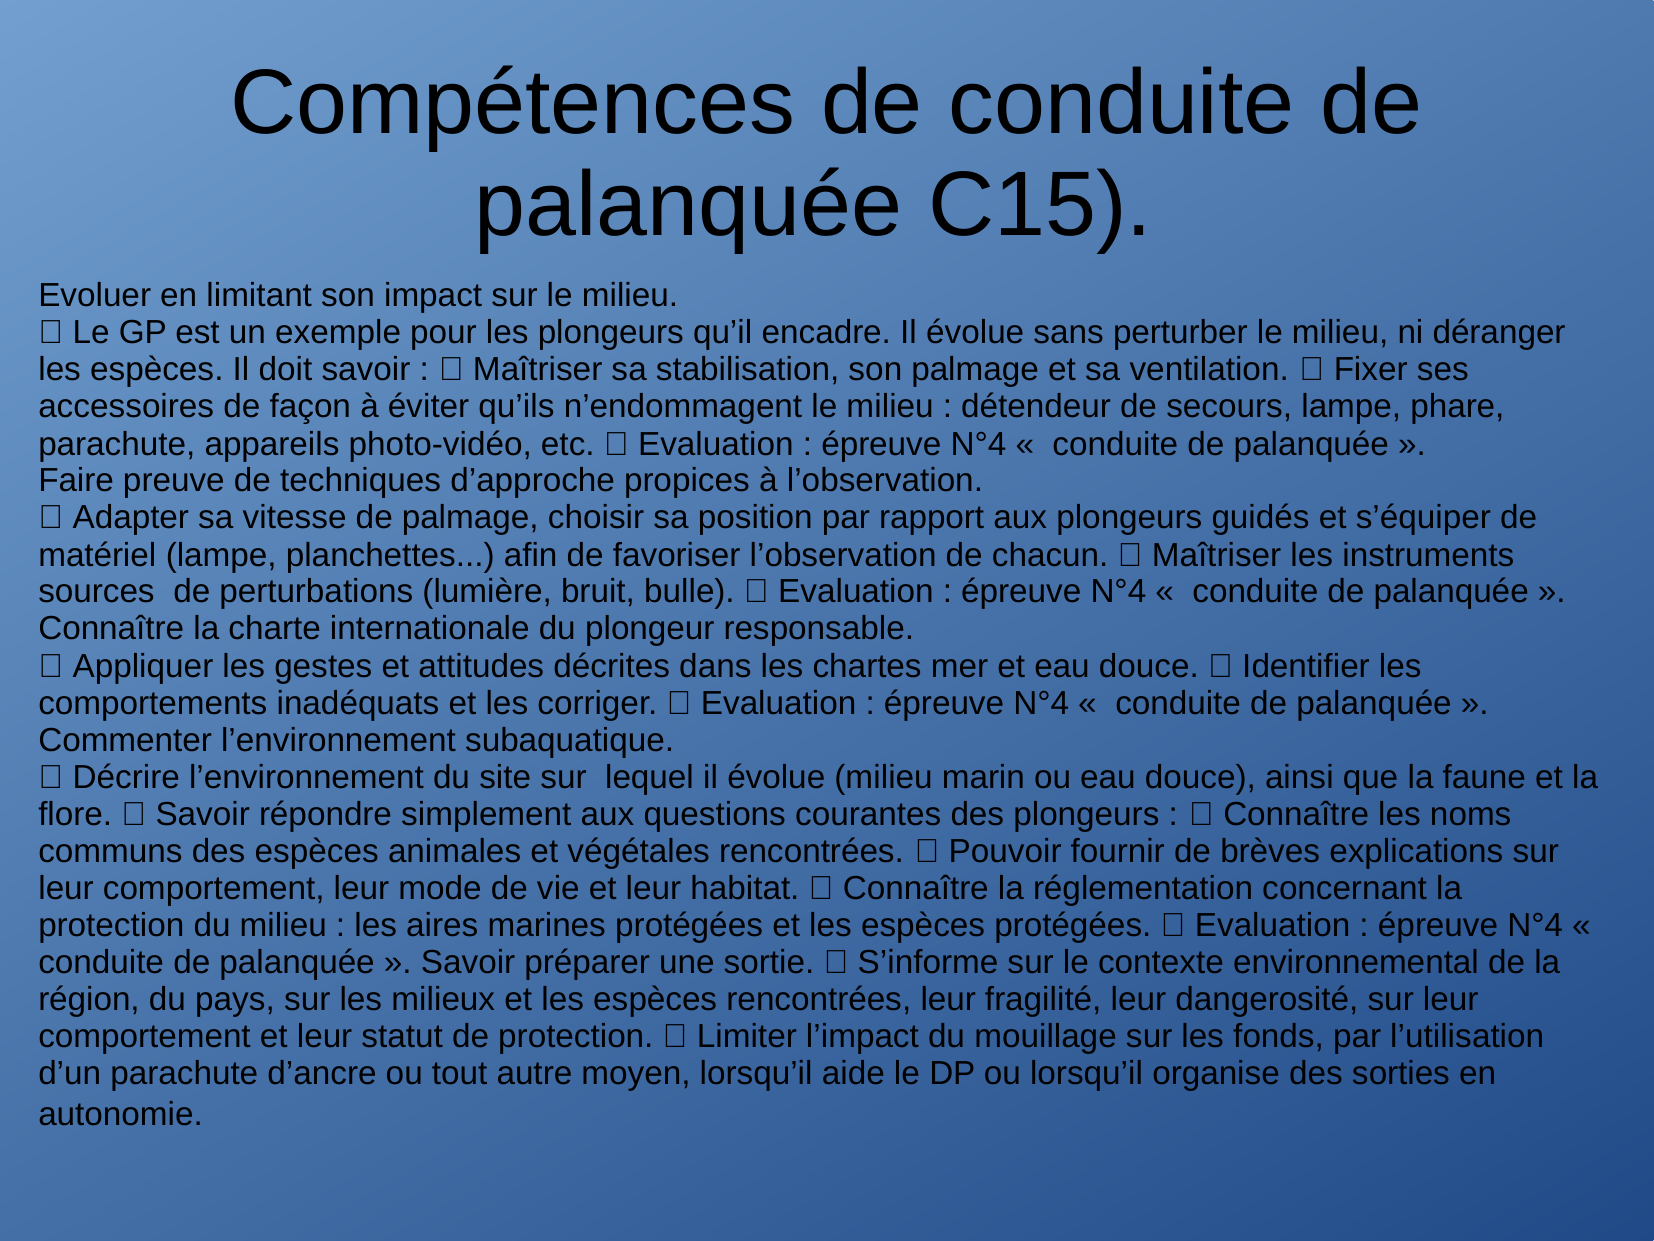

# Compétences de conduite de palanquée C15).
Evoluer en limitant son impact sur le milieu.
 Le GP est un exemple pour les plongeurs qu’il encadre. Il évolue sans perturber le milieu, ni déranger les espèces. Il doit savoir :  Maîtriser sa stabilisation, son palmage et sa ventilation.  Fixer ses accessoires de façon à éviter qu’ils n’endommagent le milieu : détendeur de secours, lampe, phare, parachute, appareils photo-vidéo, etc.  Evaluation : épreuve N°4 « conduite de palanquée ».
Faire preuve de techniques d’approche propices à l’observation.
 Adapter sa vitesse de palmage, choisir sa position par rapport aux plongeurs guidés et s’équiper de matériel (lampe, planchettes...) afin de favoriser l’observation de chacun.  Maîtriser les instruments sources de perturbations (lumière, bruit, bulle).  Evaluation : épreuve N°4 « conduite de palanquée ».
Connaître la charte internationale du plongeur responsable.
 Appliquer les gestes et attitudes décrites dans les chartes mer et eau douce.  Identifier les comportements inadéquats et les corriger.  Evaluation : épreuve N°4 « conduite de palanquée ».
Commenter l’environnement subaquatique.
 Décrire l’environnement du site sur lequel il évolue (milieu marin ou eau douce), ainsi que la faune et la flore.  Savoir répondre simplement aux questions courantes des plongeurs :  Connaître les noms communs des espèces animales et végétales rencontrées.  Pouvoir fournir de brèves explications sur leur comportement, leur mode de vie et leur habitat.  Connaître la réglementation concernant la protection du milieu : les aires marines protégées et les espèces protégées.  Evaluation : épreuve N°4 « conduite de palanquée ». Savoir préparer une sortie.  S’informe sur le contexte environnemental de la région, du pays, sur les milieux et les espèces rencontrées, leur fragilité, leur dangerosité, sur leur comportement et leur statut de protection.  Limiter l’impact du mouillage sur les fonds, par l’utilisation d’un parachute d’ancre ou tout autre moyen, lorsqu’il aide le DP ou lorsqu’il organise des sorties en autonomie.